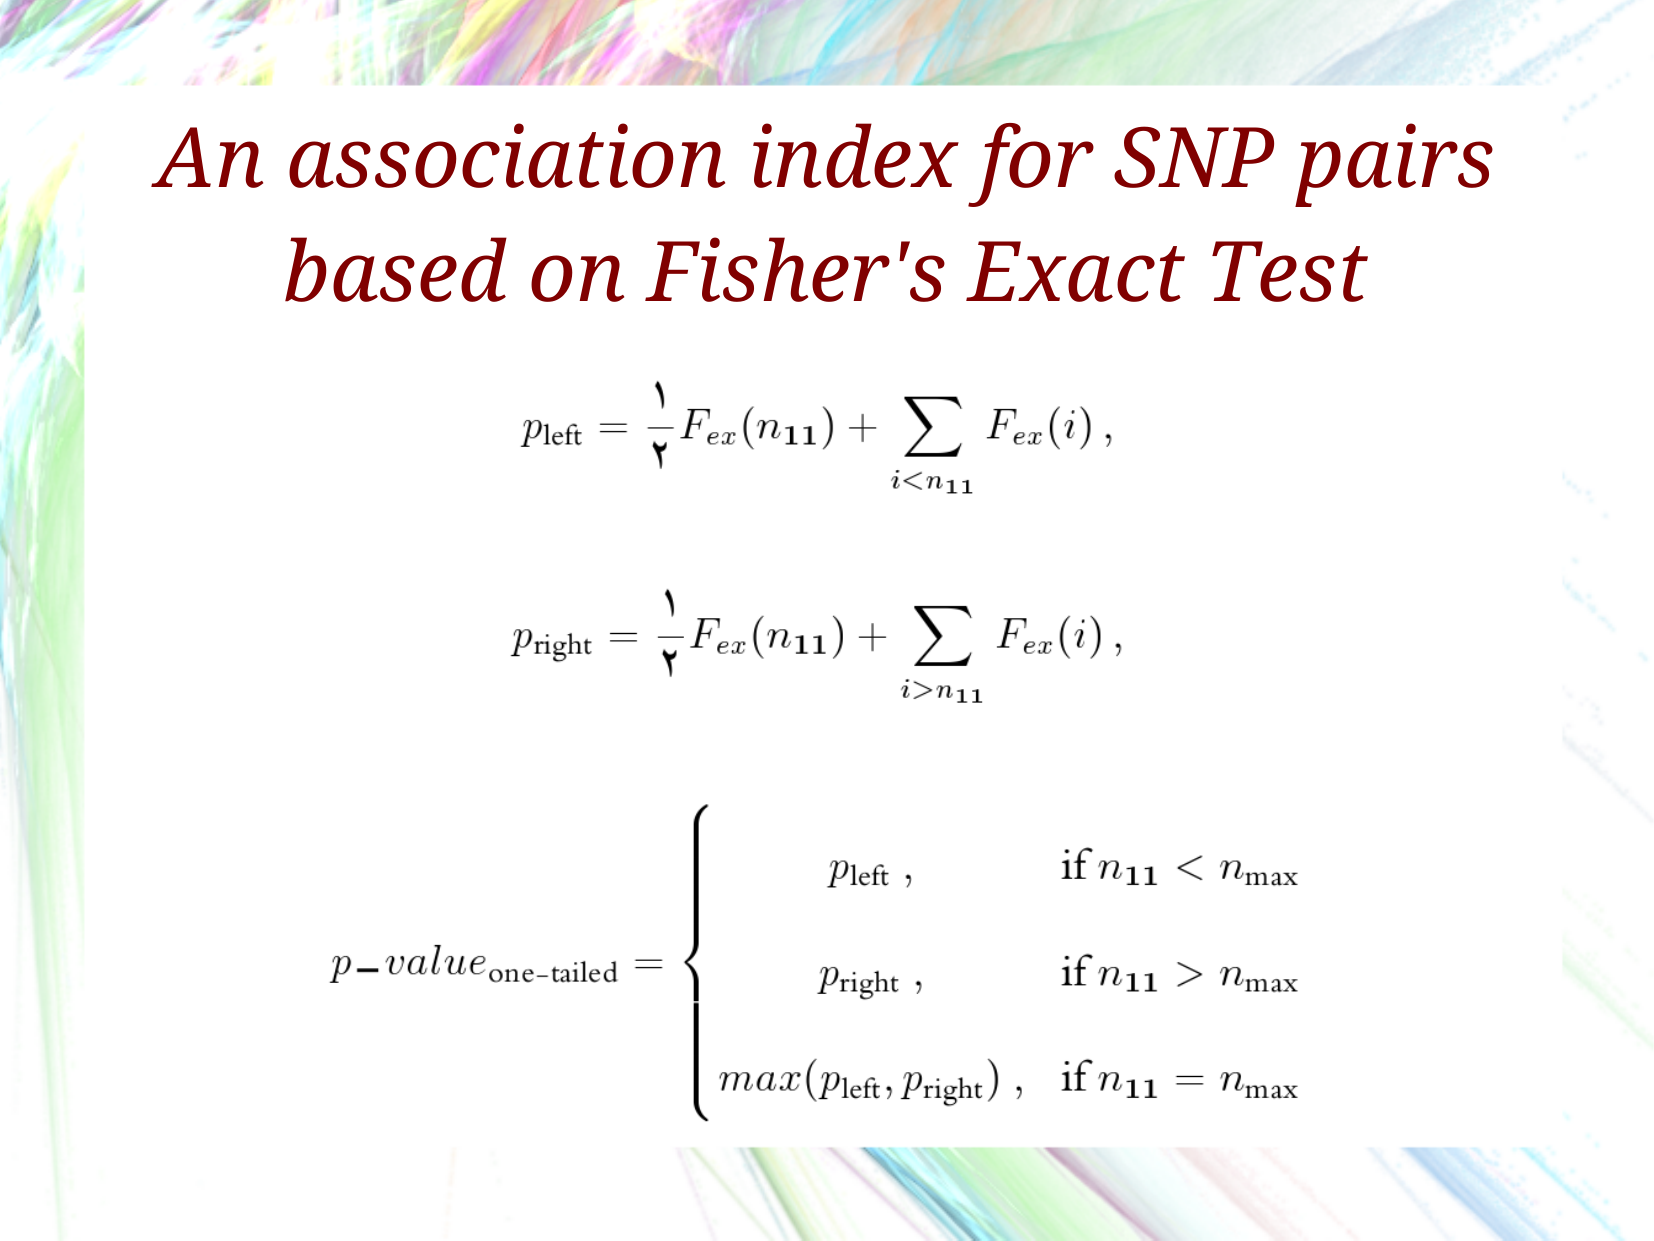

# An association index for SNP pairs based on Fisher's Exact Test